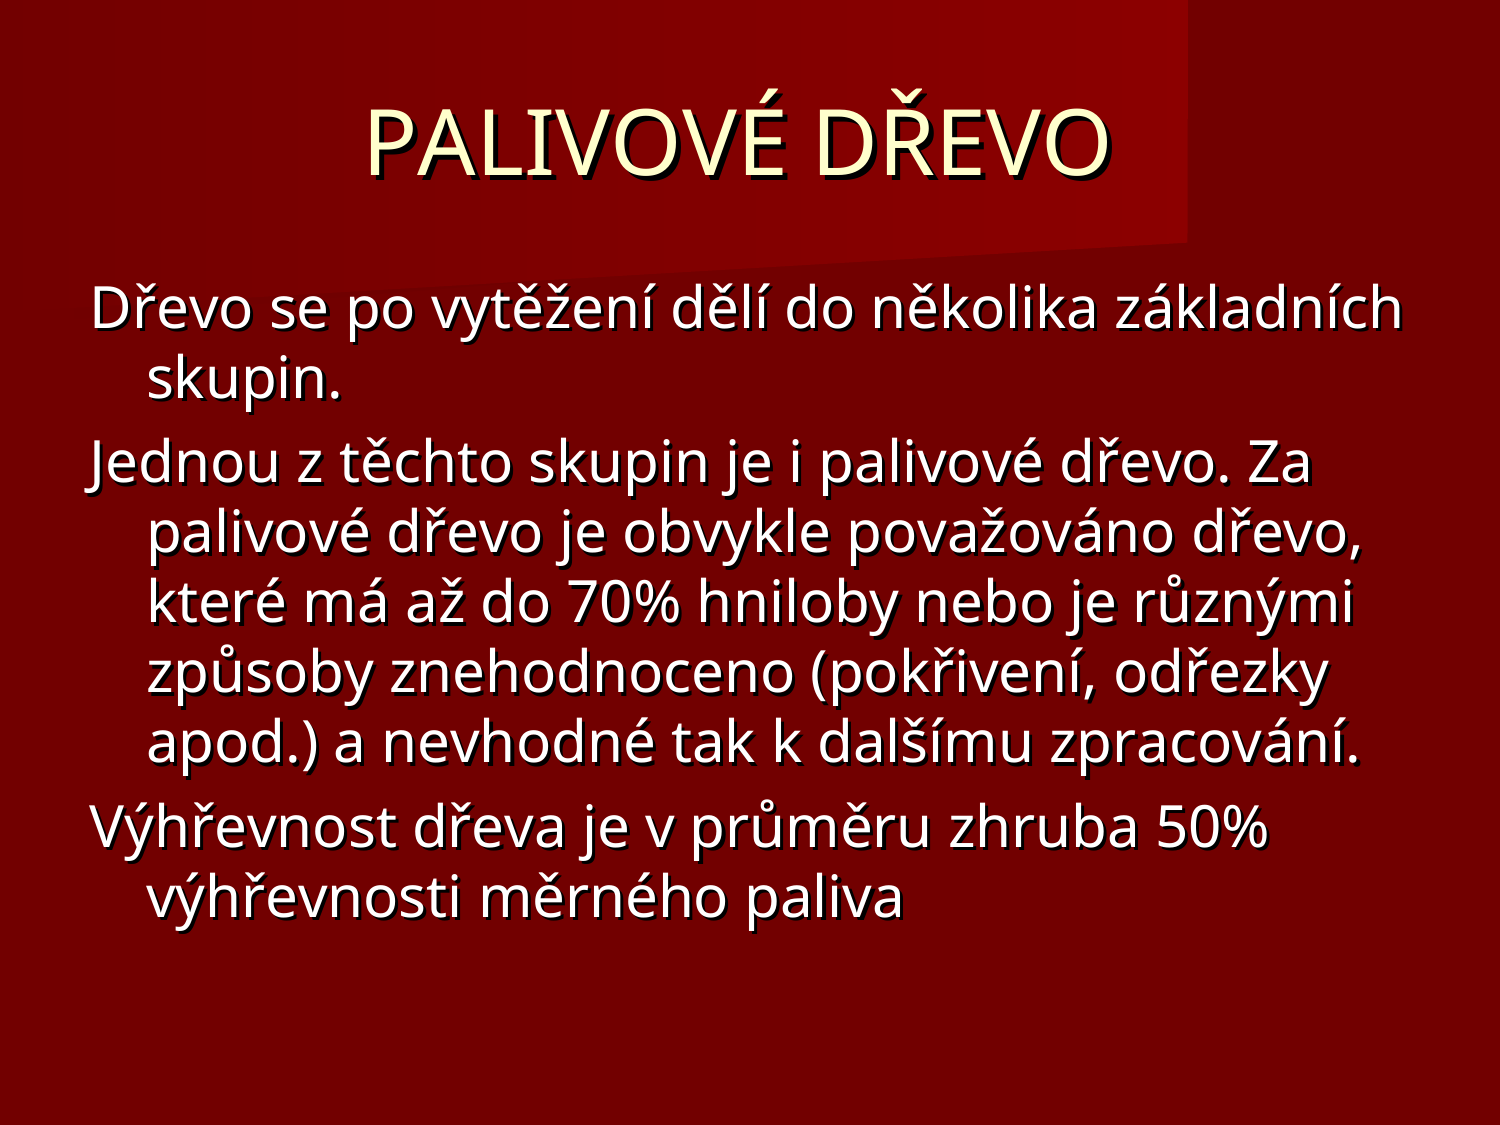

# PALIVOVÉ DŘEVO
Dřevo se po vytěžení dělí do několika základních skupin.
Jednou z těchto skupin je i palivové dřevo. Za palivové dřevo je obvykle považováno dřevo, které má až do 70% hniloby nebo je různými způsoby znehodnoceno (pokřivení, odřezky apod.) a nevhodné tak k dalšímu zpracování.
Výhřevnost dřeva je v průměru zhruba 50% výhřevnosti měrného paliva